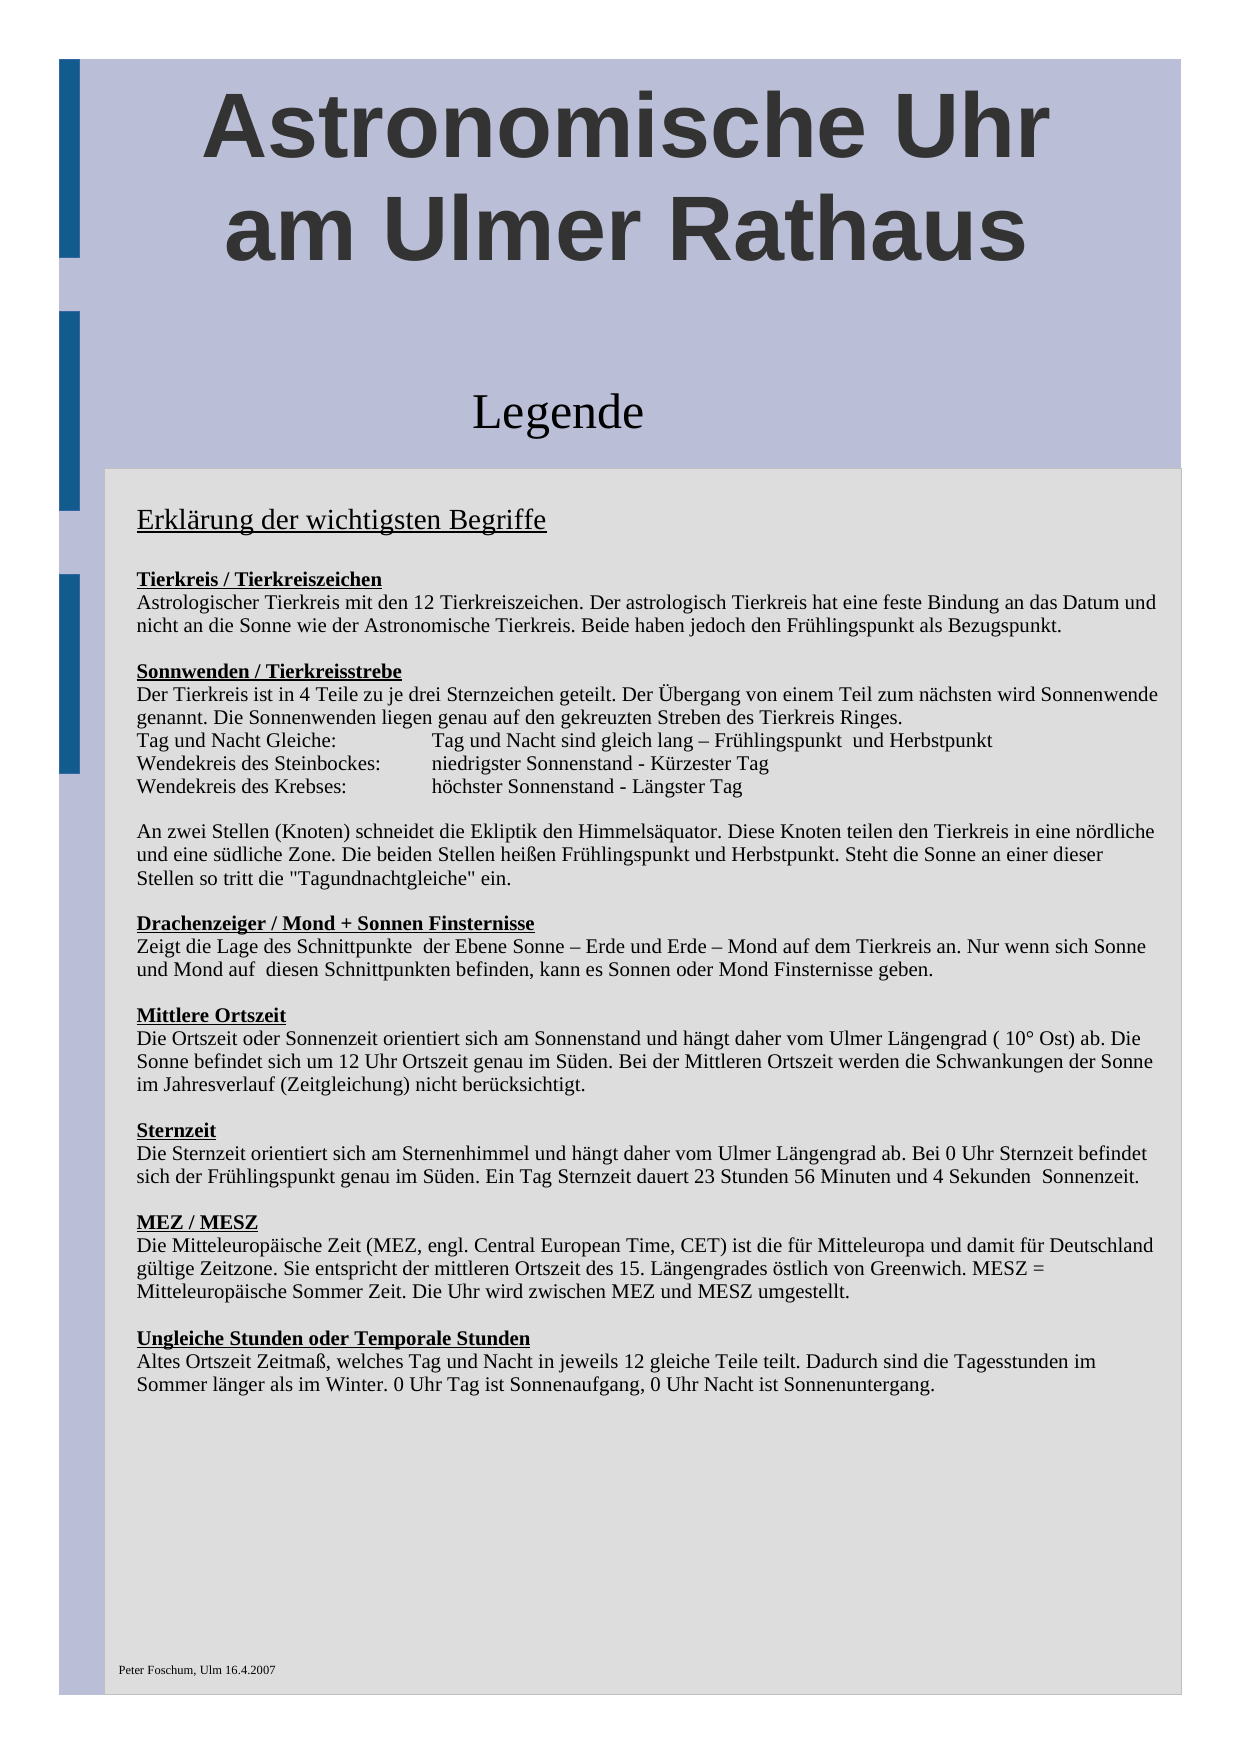

# Astronomische Uhr am Ulmer Rathaus
Legende
Erklärung der wichtigsten Begriffe
Tierkreis / Tierkreiszeichen
Astrologischer Tierkreis mit den 12 Tierkreiszeichen. Der astrologisch Tierkreis hat eine feste Bindung an das Datum und nicht an die Sonne wie der Astronomische Tierkreis. Beide haben jedoch den Frühlingspunkt als Bezugspunkt.
Sonnwenden / Tierkreisstrebe
Der Tierkreis ist in 4 Teile zu je drei Sternzeichen geteilt. Der Übergang von einem Teil zum nächsten wird Sonnenwende genannt. Die Sonnenwenden liegen genau auf den gekreuzten Streben des Tierkreis Ringes.
Tag und Nacht Gleiche:		Tag und Nacht sind gleich lang – Frühlingspunkt und Herbstpunkt
Wendekreis des Steinbockes:	niedrigster Sonnenstand - Kürzester Tag
Wendekreis des Krebses:		höchster Sonnenstand - Längster Tag
An zwei Stellen (Knoten) schneidet die Ekliptik den Himmelsäquator. Diese Knoten teilen den Tierkreis in eine nördliche und eine südliche Zone. Die beiden Stellen heißen Frühlingspunkt und Herbstpunkt. Steht die Sonne an einer dieser Stellen so tritt die "Tagundnachtgleiche" ein.
Drachenzeiger / Mond + Sonnen Finsternisse
Zeigt die Lage des Schnittpunkte der Ebene Sonne – Erde und Erde – Mond auf dem Tierkreis an. Nur wenn sich Sonne und Mond auf diesen Schnittpunkten befinden, kann es Sonnen oder Mond Finsternisse geben.
Mittlere Ortszeit
Die Ortszeit oder Sonnenzeit orientiert sich am Sonnenstand und hängt daher vom Ulmer Längengrad ( 10° Ost) ab. Die Sonne befindet sich um 12 Uhr Ortszeit genau im Süden. Bei der Mittleren Ortszeit werden die Schwankungen der Sonne im Jahresverlauf (Zeitgleichung) nicht berücksichtigt.
Sternzeit
Die Sternzeit orientiert sich am Sternenhimmel und hängt daher vom Ulmer Längengrad ab. Bei 0 Uhr Sternzeit befindet sich der Frühlingspunkt genau im Süden. Ein Tag Sternzeit dauert 23 Stunden 56 Minuten und 4 Sekunden Sonnenzeit.
MEZ / MESZ
Die Mitteleuropäische Zeit (MEZ, engl. Central European Time, CET) ist die für Mitteleuropa und damit für Deutschland gültige Zeitzone. Sie entspricht der mittleren Ortszeit des 15. Längengrades östlich von Greenwich. MESZ = Mitteleuropäische Sommer Zeit. Die Uhr wird zwischen MEZ und MESZ umgestellt.
Ungleiche Stunden oder Temporale Stunden
Altes Ortszeit Zeitmaß, welches Tag und Nacht in jeweils 12 gleiche Teile teilt. Dadurch sind die Tagesstunden im Sommer länger als im Winter. 0 Uhr Tag ist Sonnenaufgang, 0 Uhr Nacht ist Sonnenuntergang.
Peter Foschum, Ulm 16.4.2007